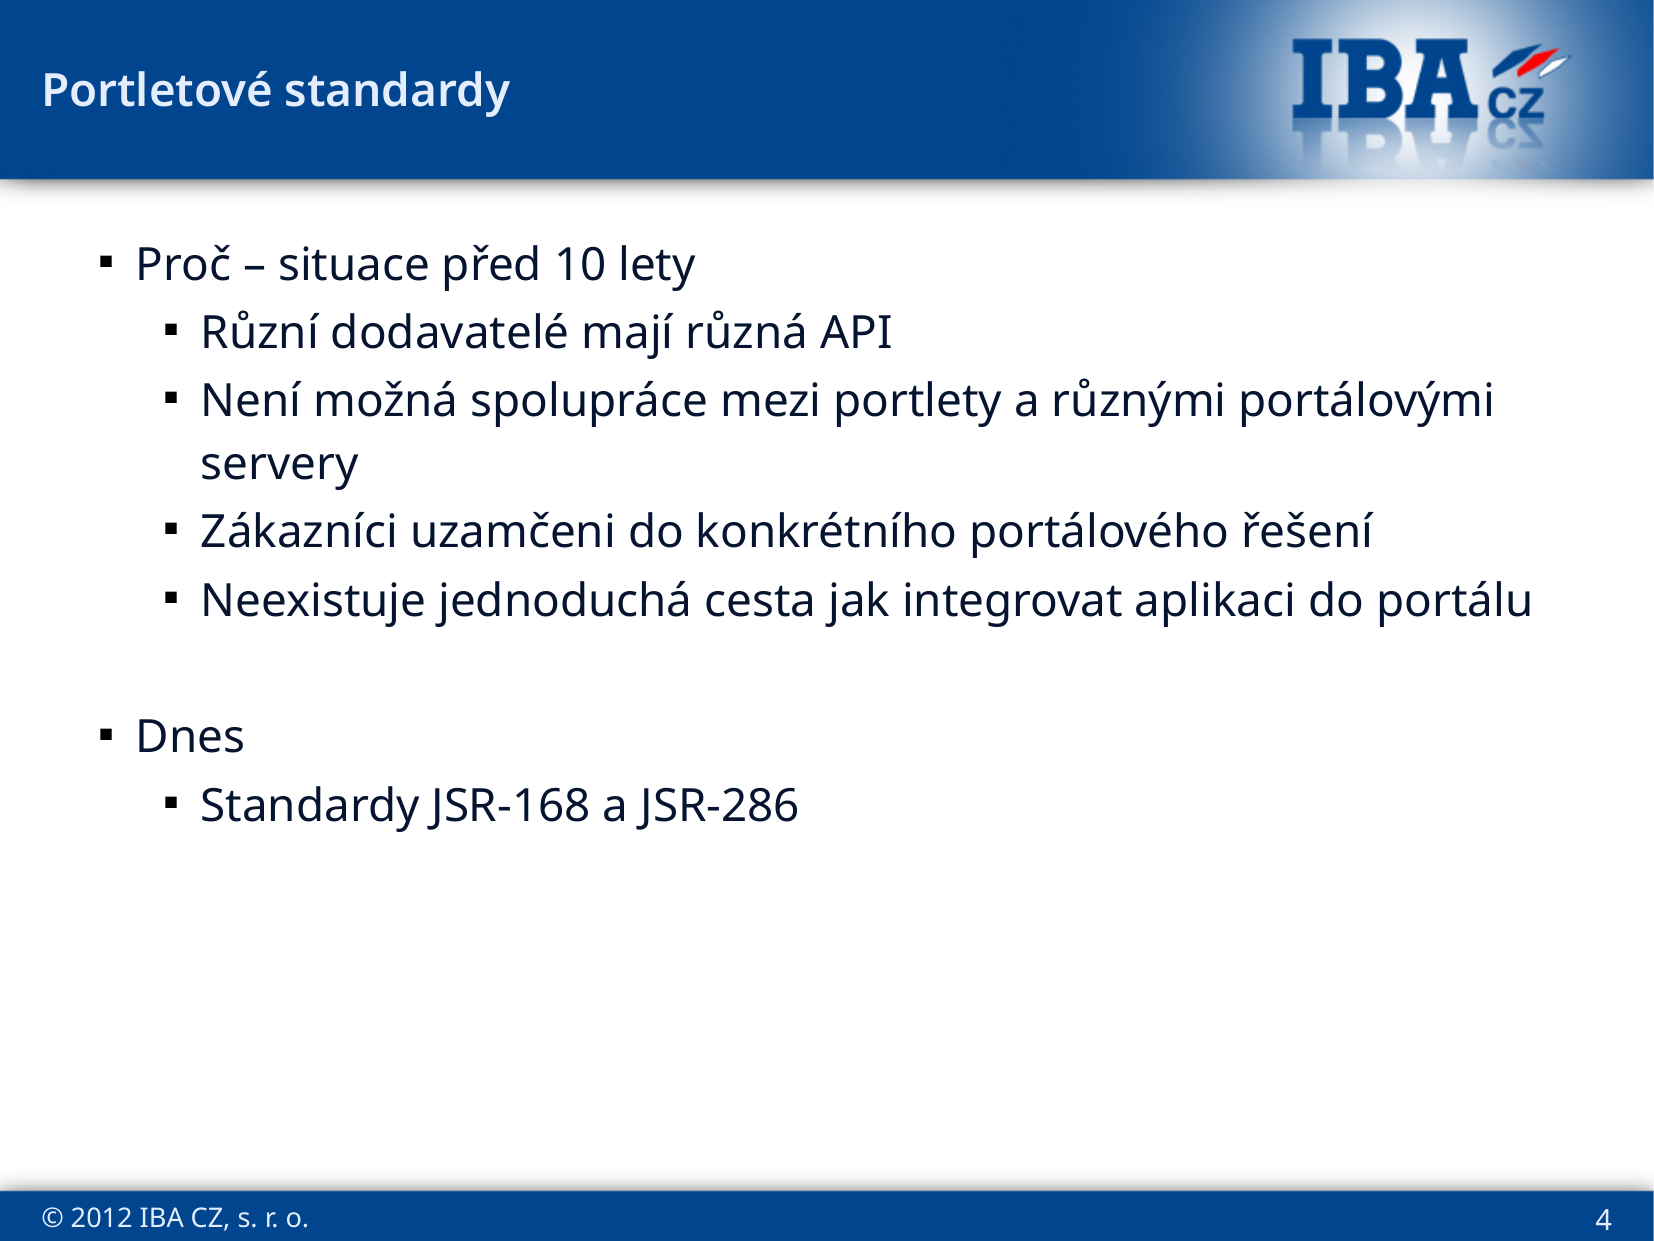

# Portletové standardy
Proč – situace před 10 lety
Různí dodavatelé mají různá API
Není možná spolupráce mezi portlety a různými portálovými servery
Zákazníci uzamčeni do konkrétního portálového řešení
Neexistuje jednoduchá cesta jak integrovat aplikaci do portálu
Dnes
Standardy JSR-168 a JSR-286
4